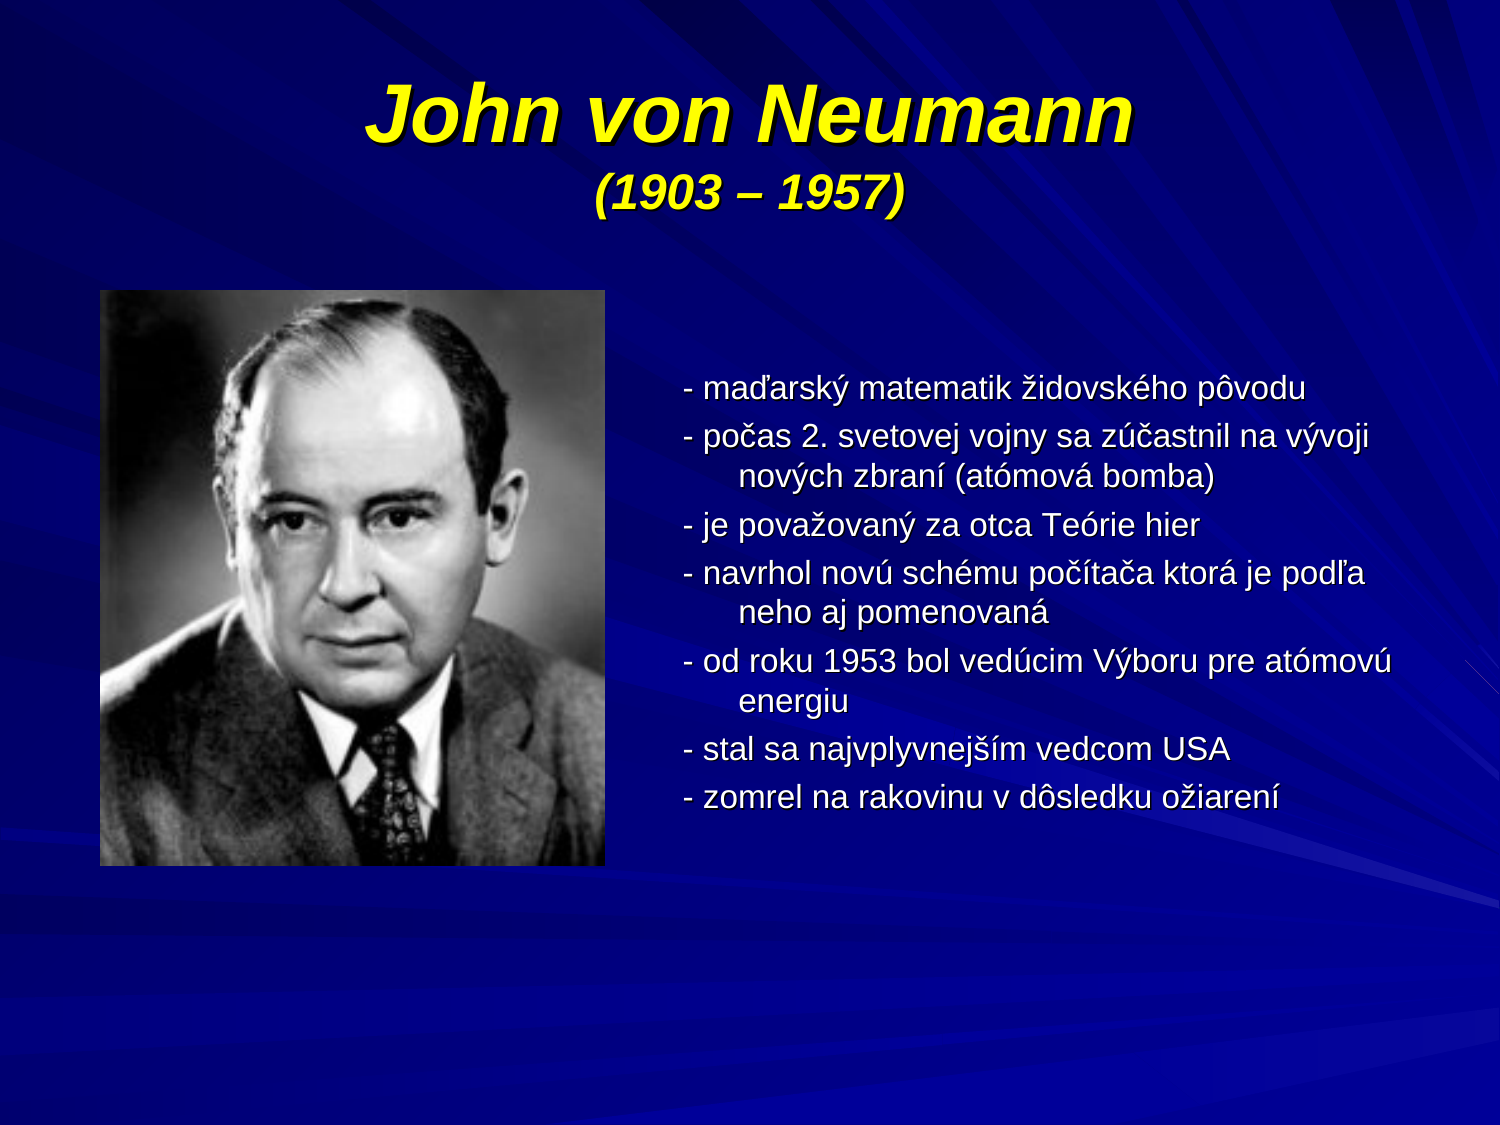

# John von Neumann (1903 – 1957)
- maďarský matematik židovského pôvodu
- počas 2. svetovej vojny sa zúčastnil na vývoji nových zbraní (atómová bomba)
- je považovaný za otca Teórie hier
- navrhol novú schému počítača ktorá je podľa neho aj pomenovaná
- od roku 1953 bol vedúcim Výboru pre atómovú energiu
- stal sa najvplyvnejším vedcom USA
- zomrel na rakovinu v dôsledku ožiarení